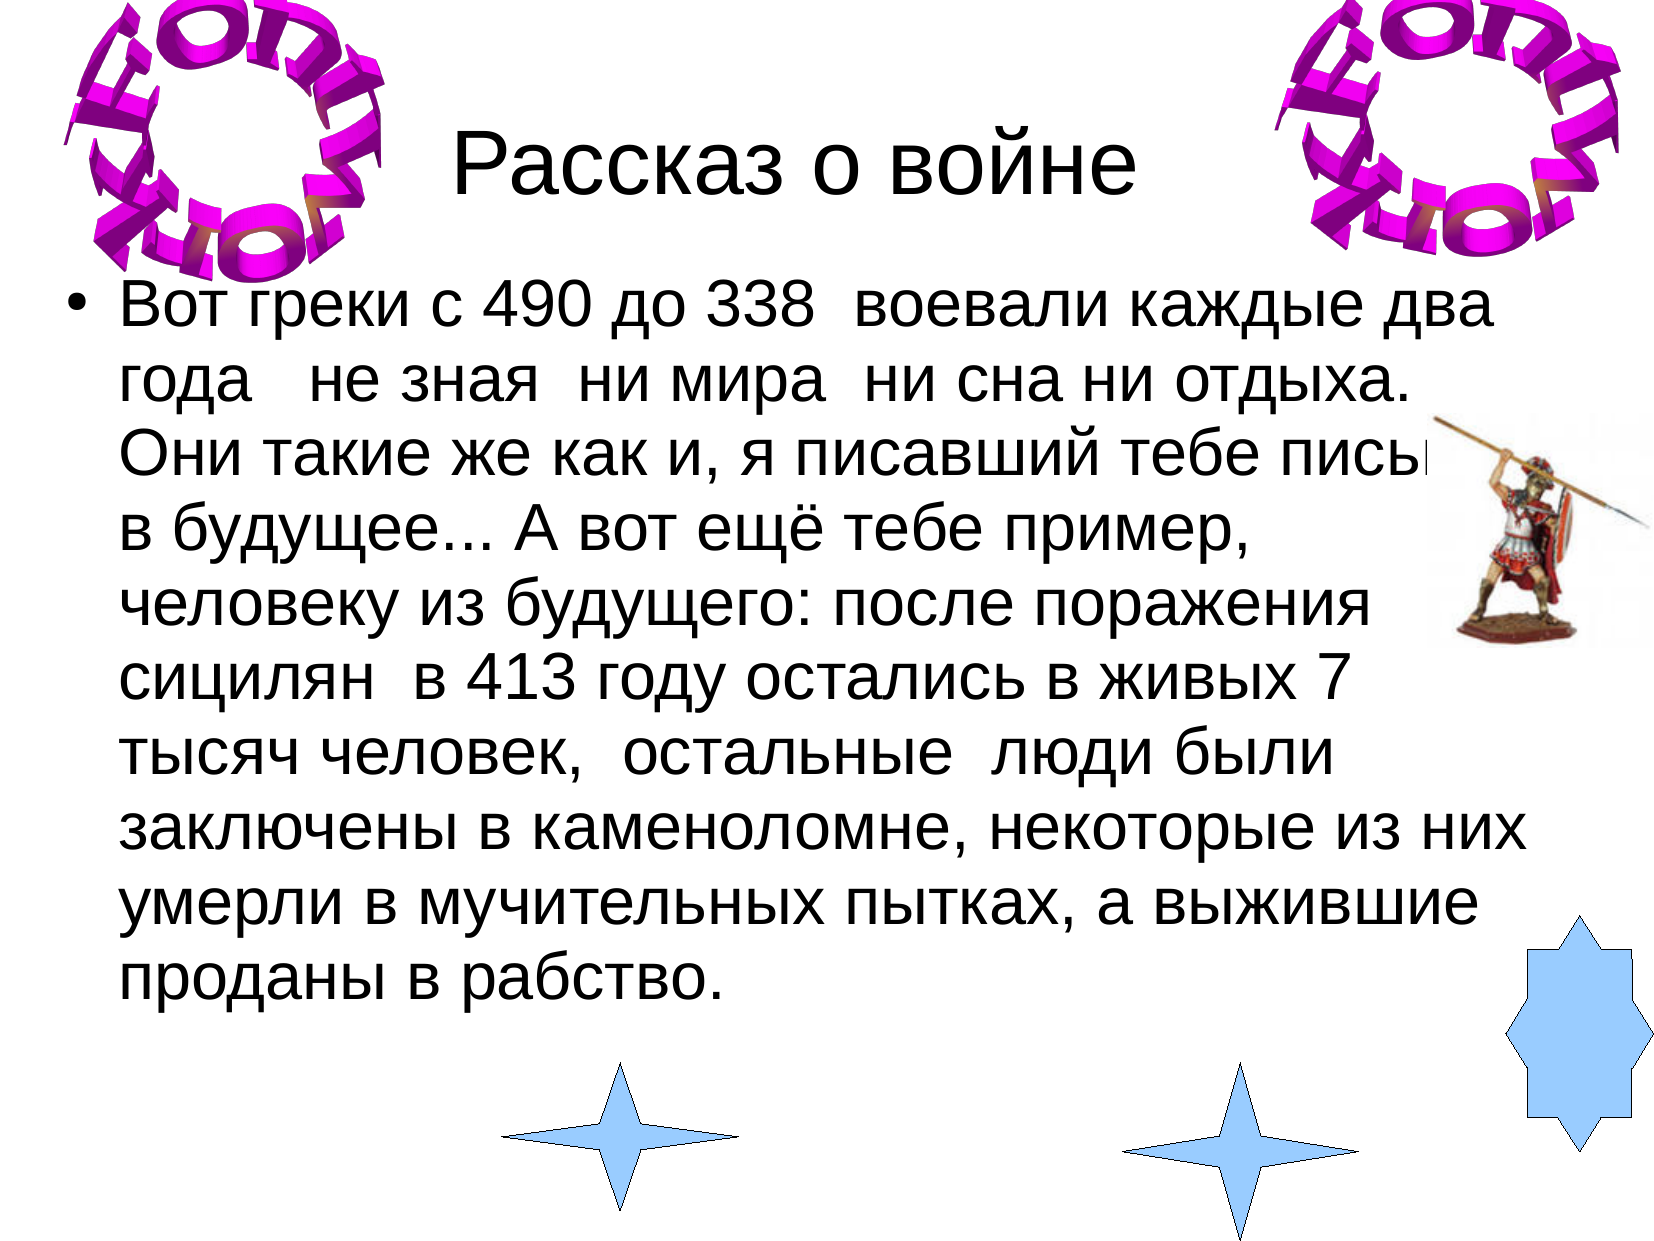

Fontwork
Fontwork
# Рассказ о войне
Вот греки с 490 до 338 воевали каждые два года не зная ни мира ни сна ни отдыха. Они такие же как и, я писавший тебе письмо в будущее... А вот ещё тебе пример, человеку из будущего: после поражения cицилян в 413 году остались в живых 7 тысяч человек, остальные люди были заключены в каменоломне, некоторые из них умерли в мучительных пытках, а выжившие проданы в рабство.